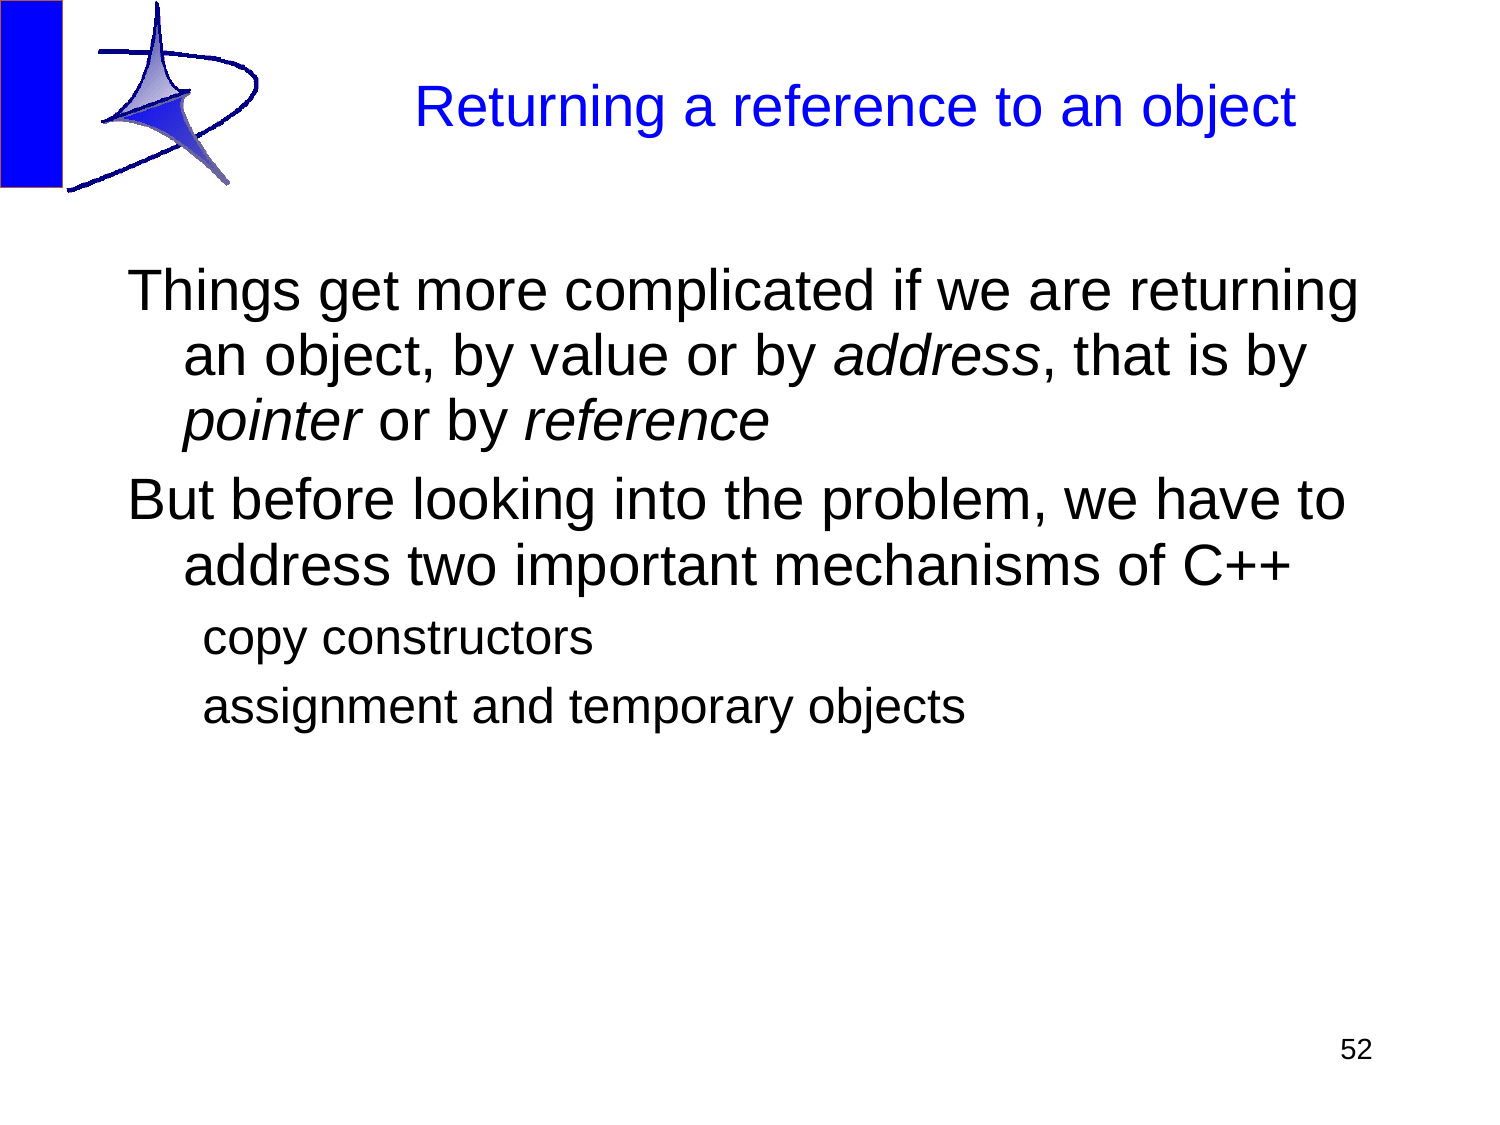

# Returning a reference to an object
Things get more complicated if we are returning an object, by value or by address, that is by pointer or by reference
But before looking into the problem, we have to address two important mechanisms of C++
copy constructors
assignment and temporary objects
52